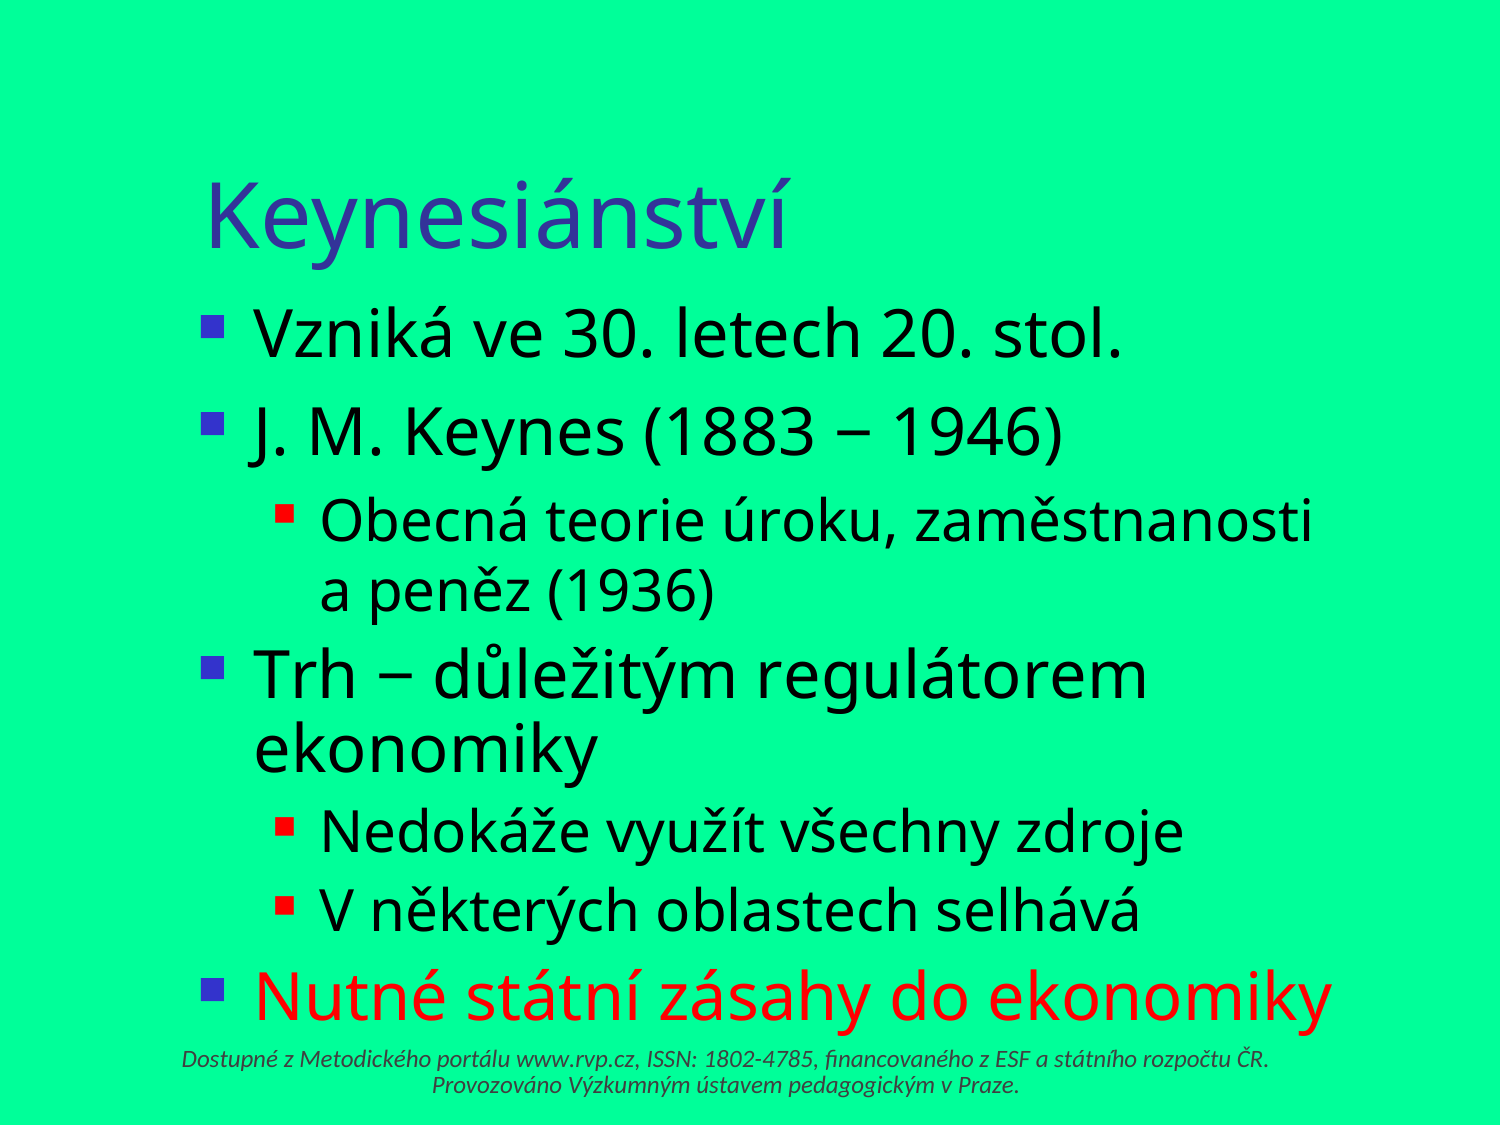

# Keynesiánství
Vzniká ve 30. letech 20. stol.
J. M. Keynes (1883 − 1946)
Obecná teorie úroku, zaměstnanosti
a peněz (1936)
Trh − důležitým regulátorem ekonomiky
Nedokáže využít všechny zdroje
V některých oblastech selhává
Nutné státní zásahy do ekonomiky
Dostupné z Metodického portálu www.rvp.cz, ISSN: 1802-4785, financovaného z ESF a státního rozpočtu ČR. Provozováno Výzkumným ústavem pedagogickým v Praze.